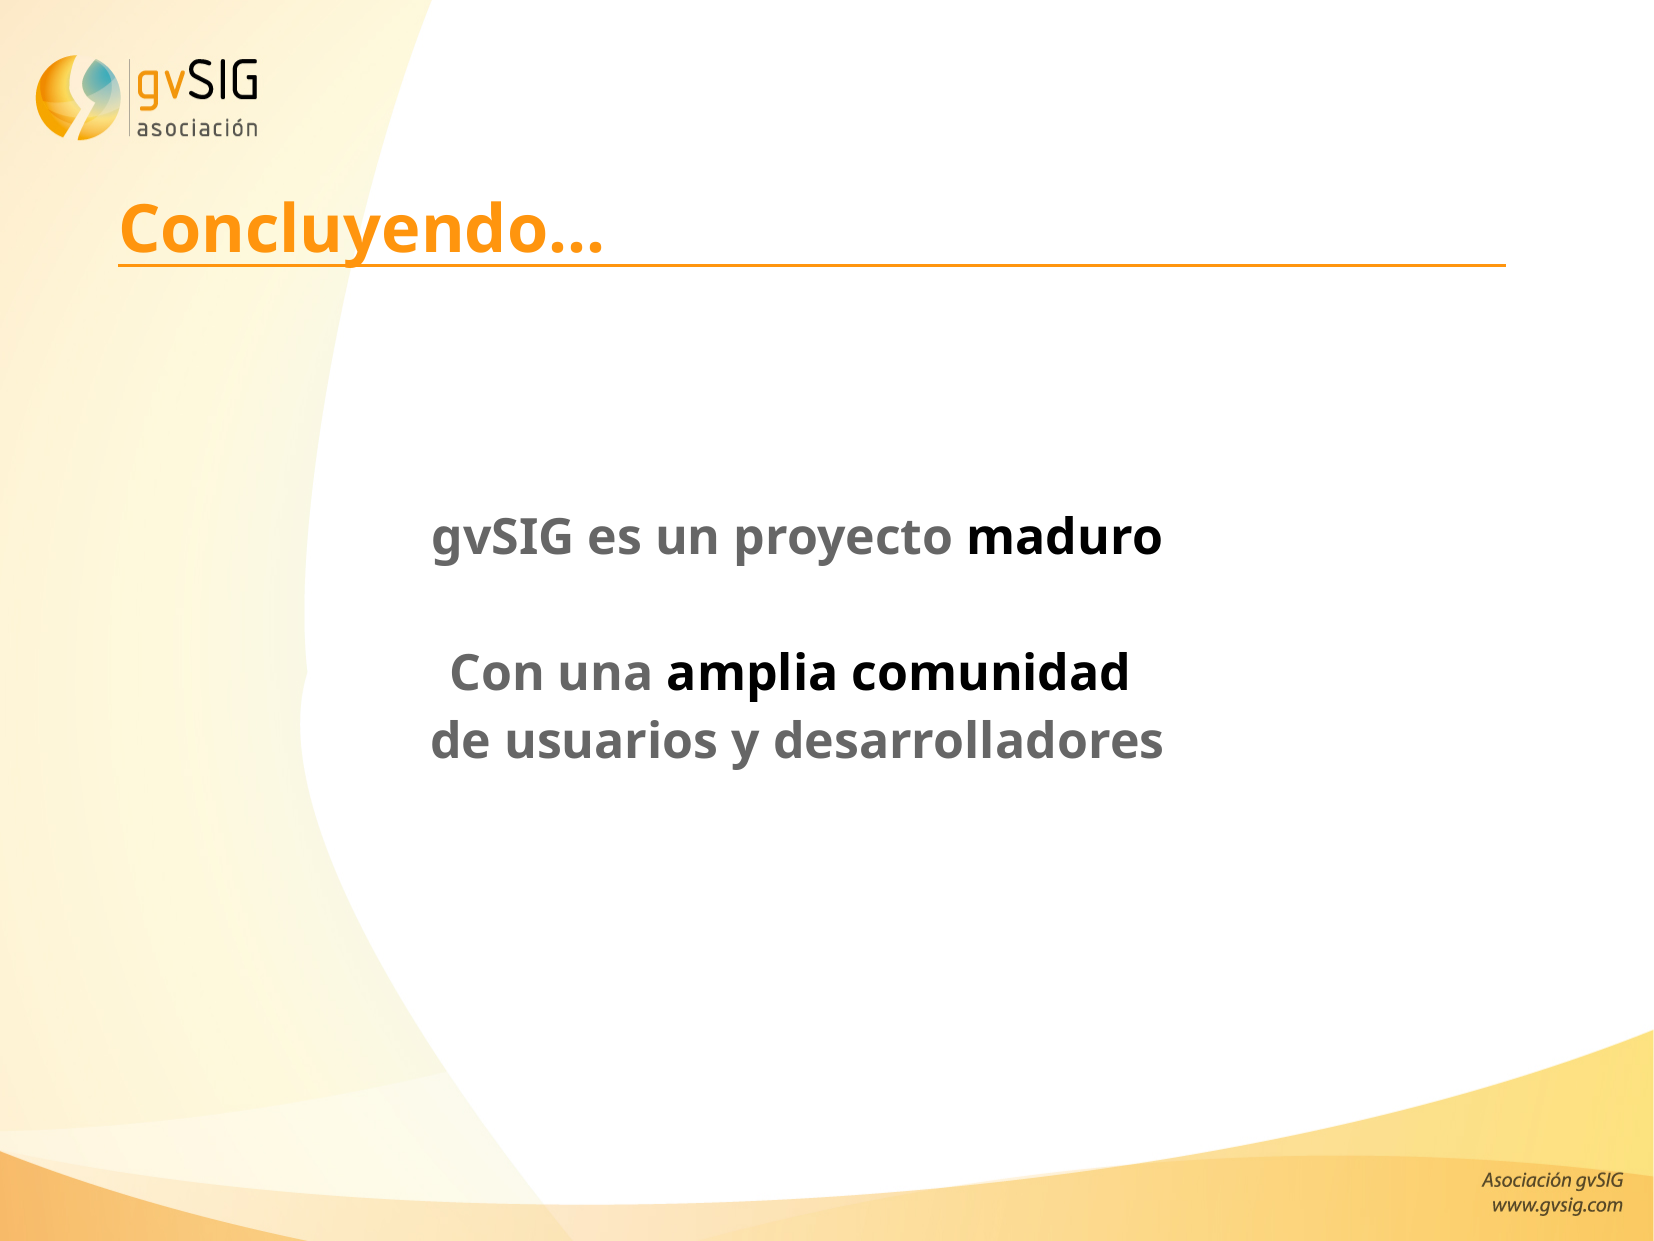

# Concluyendo...
gvSIG es un proyecto maduro
Con una amplia comunidad
de usuarios y desarrolladores